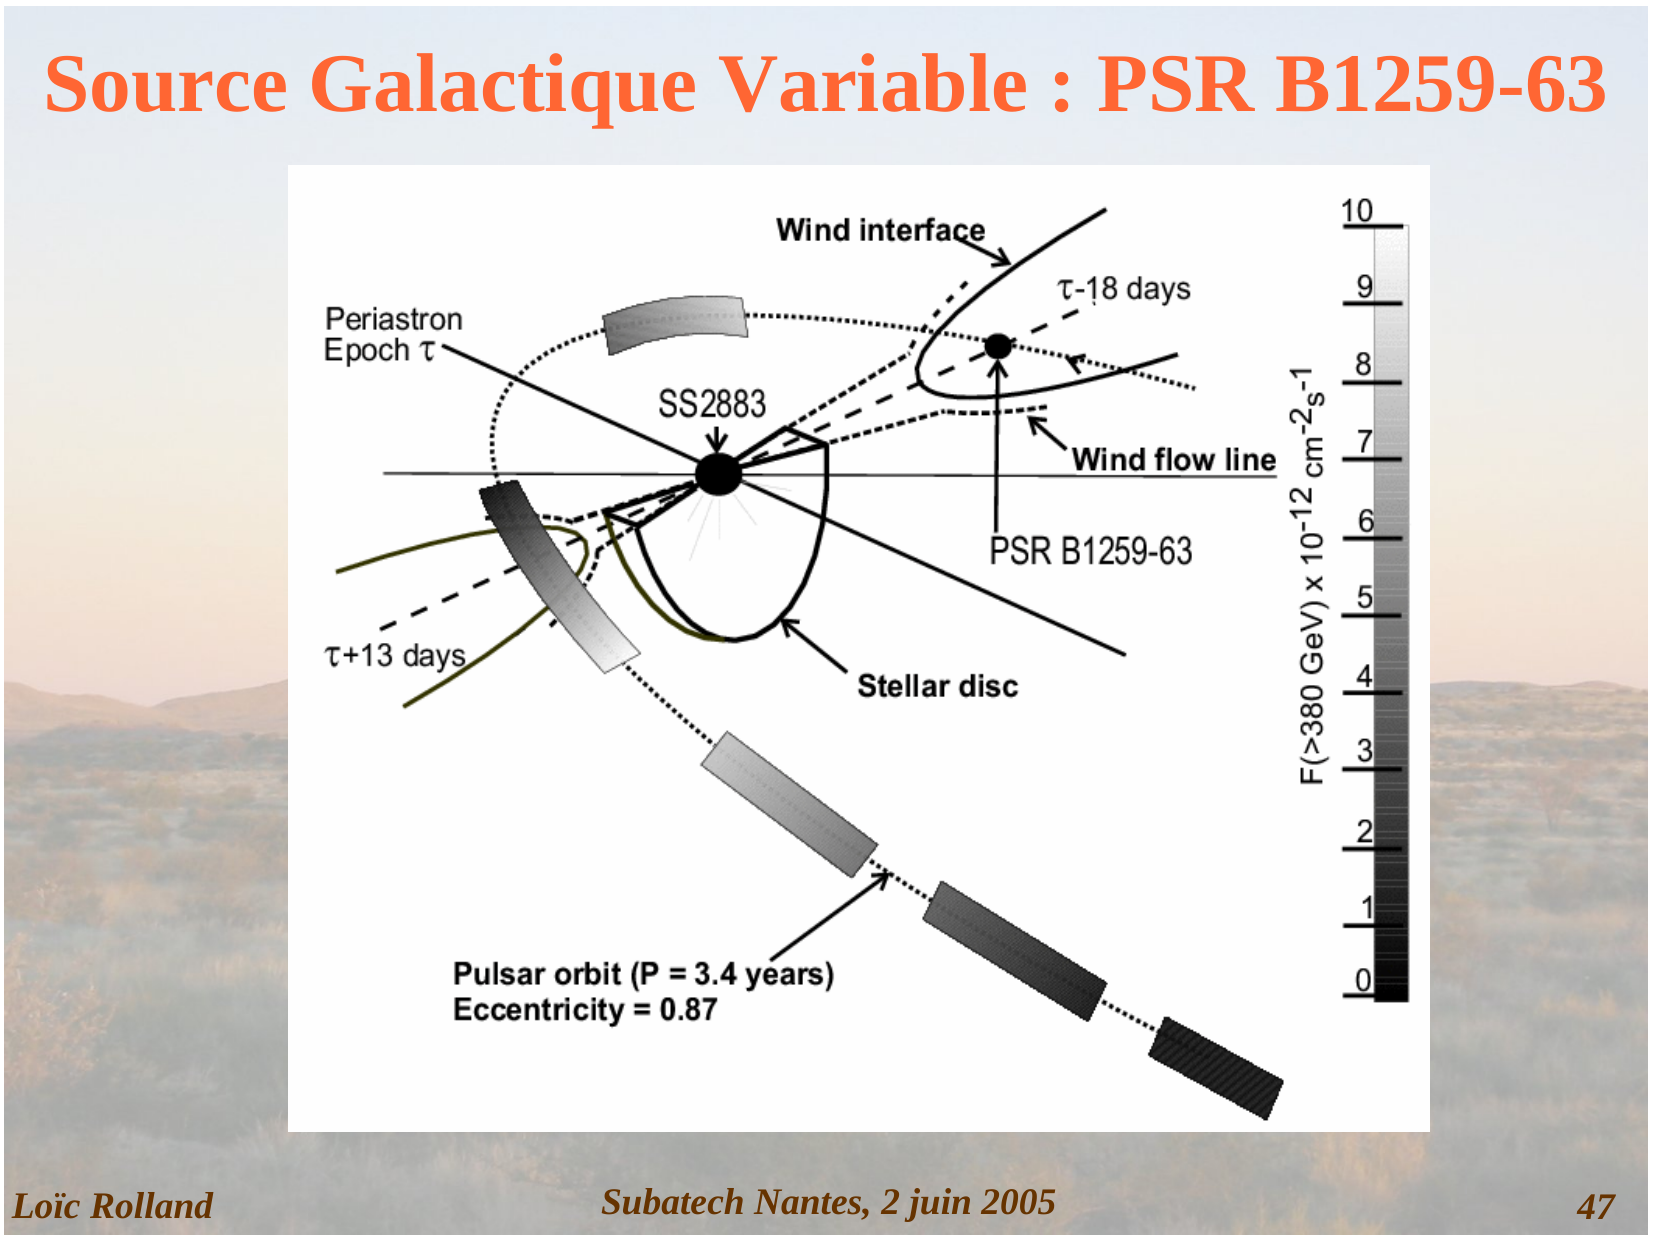

# Source Galactique Variable : PSR B1259-63